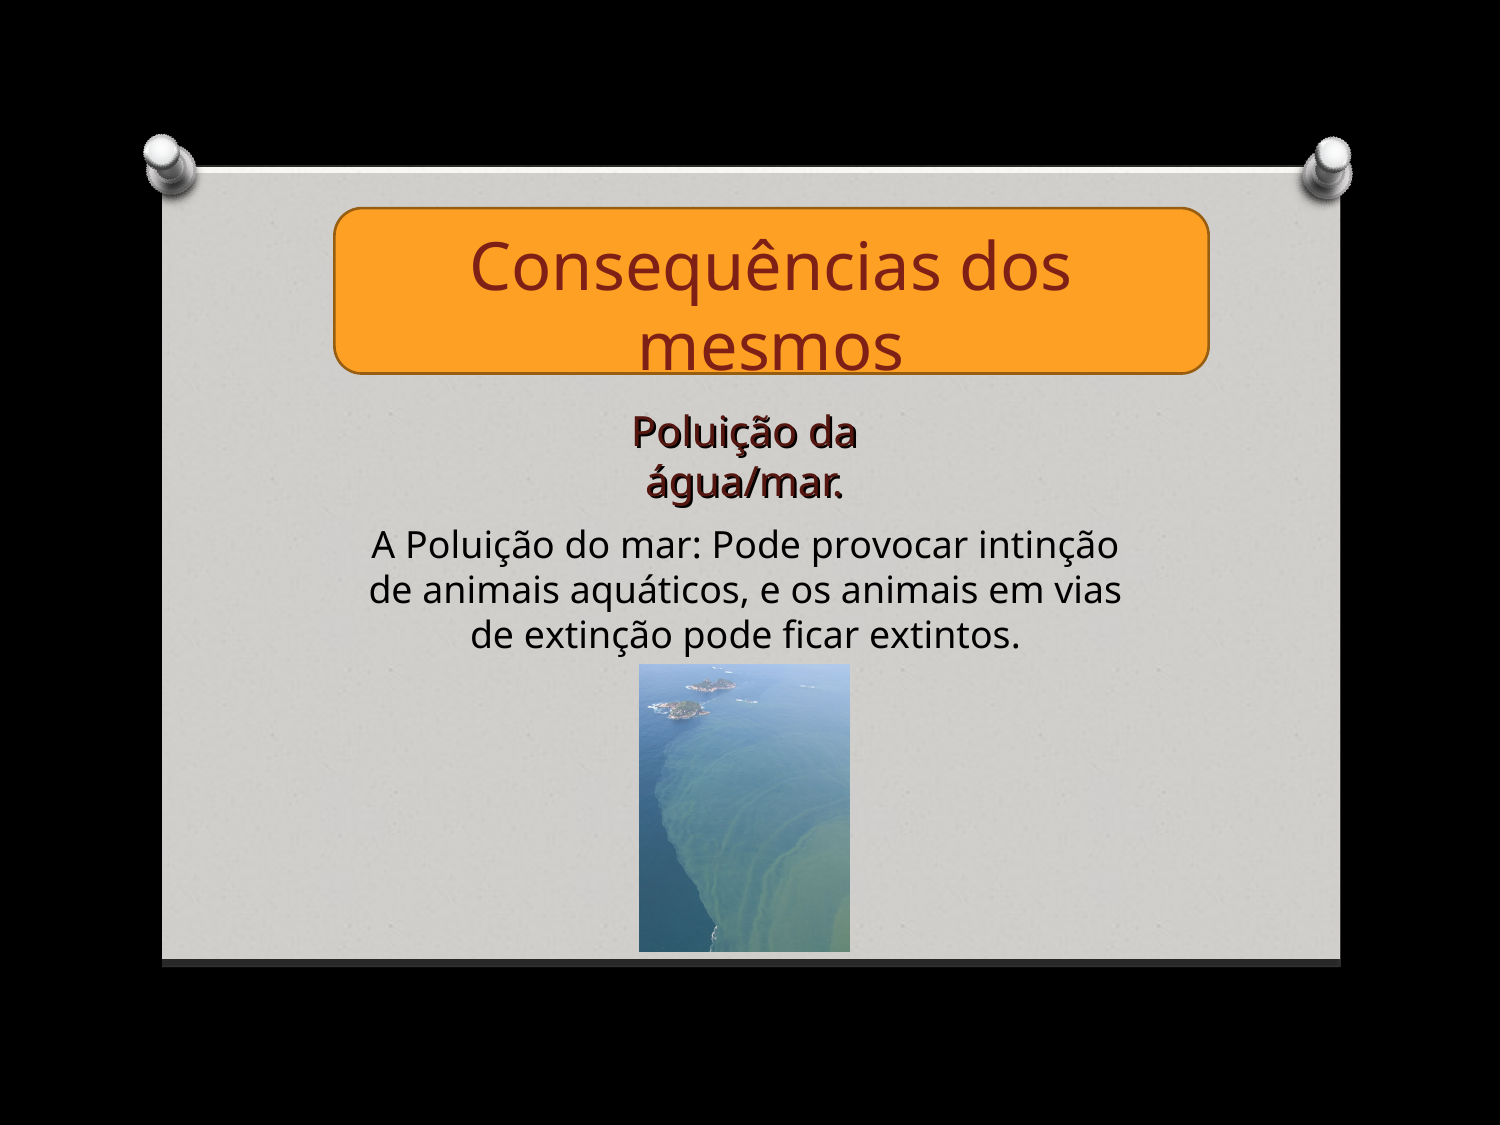

Consequências dos mesmos
Poluição da água/mar.
A Poluição do mar: Pode provocar intinção de animais aquáticos, e os animais em vias de extinção pode ficar extintos.